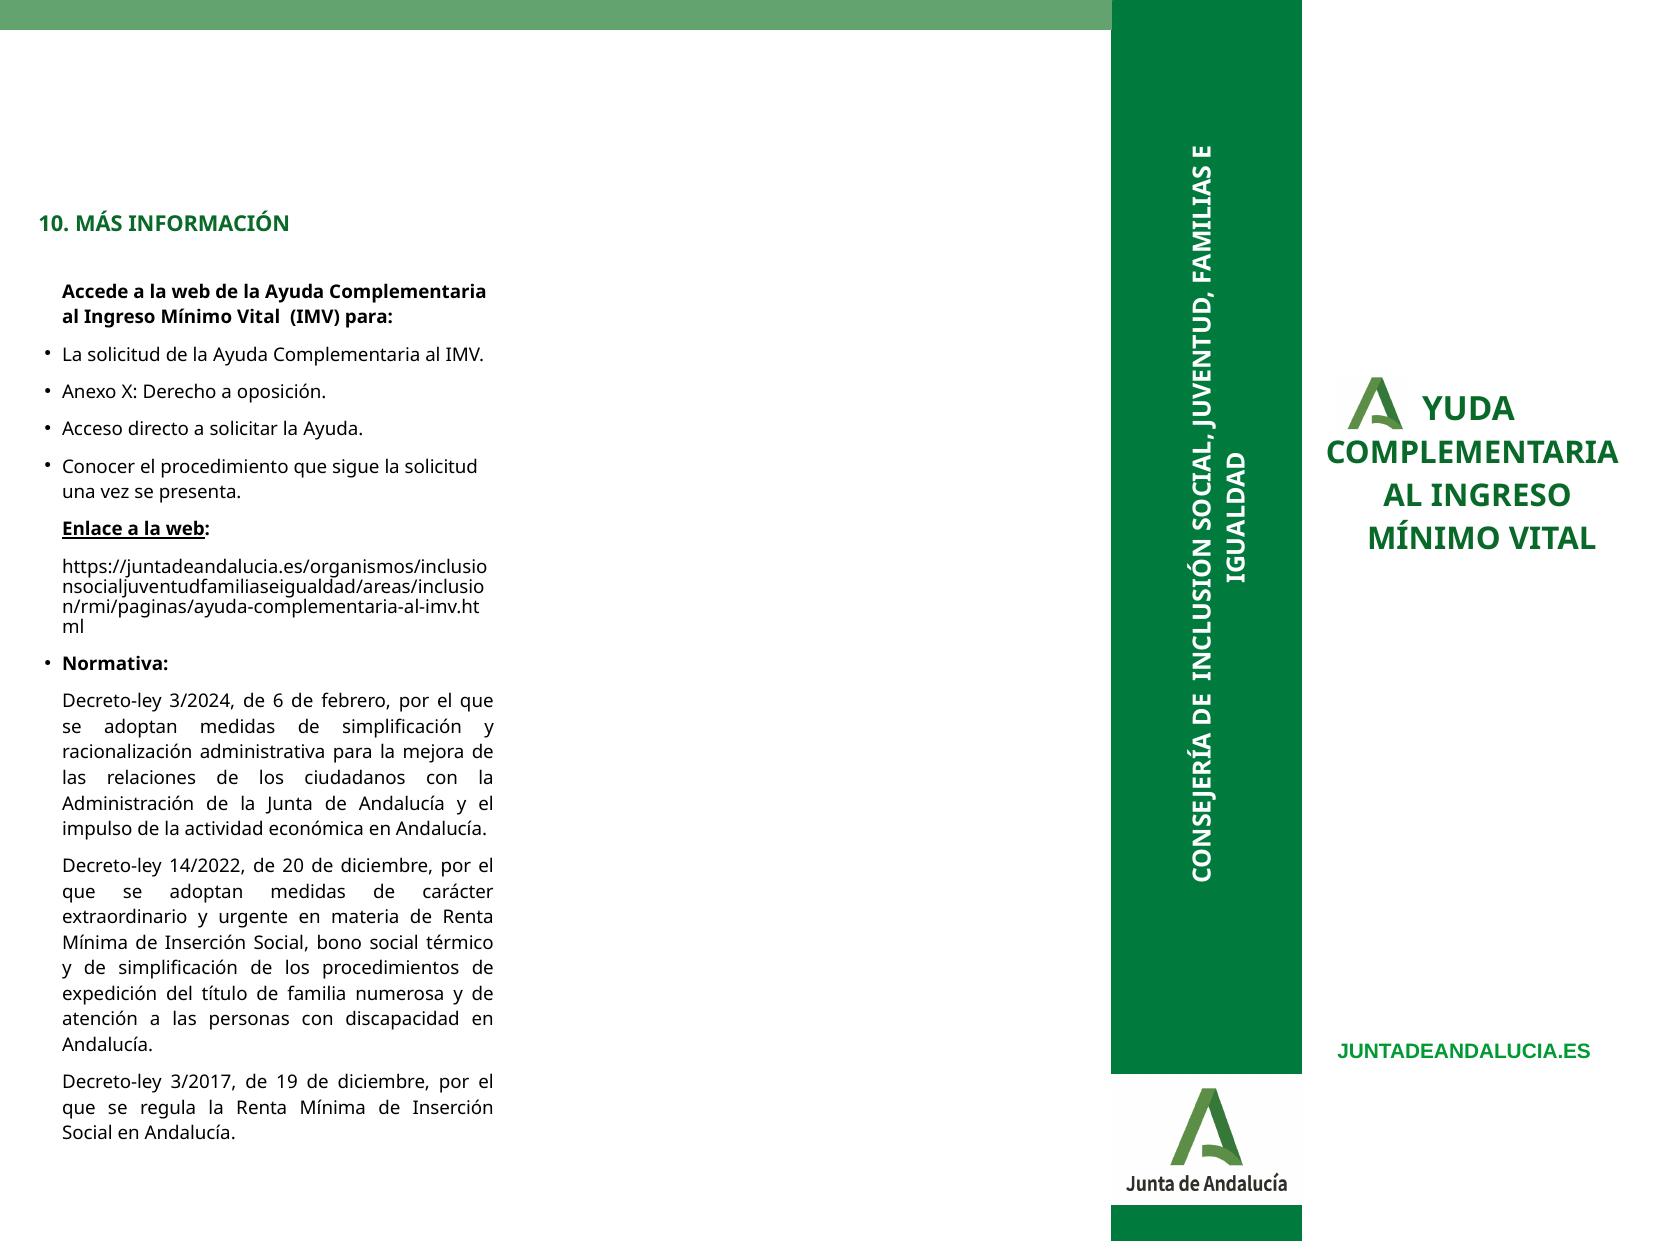

10. MÁS INFORMACIÓN
Accede a la web de la Ayuda Complementaria al Ingreso Mínimo Vital (IMV) para:
La solicitud de la Ayuda Complementaria al IMV.
Anexo X: Derecho a oposición.
Acceso directo a solicitar la Ayuda.
Conocer el procedimiento que sigue la solicitud una vez se presenta.
Enlace a la web:
https://juntadeandalucia.es/organismos/inclusionsocialjuventudfamiliaseigualdad/areas/inclusion/rmi/paginas/ayuda-complementaria-al-imv.html
Normativa:
Decreto-ley 3/2024, de 6 de febrero, por el que se adoptan medidas de simplificación y racionalización administrativa para la mejora de las relaciones de los ciudadanos con la Administración de la Junta de Andalucía y el impulso de la actividad económica en Andalucía.
Decreto-ley 14/2022, de 20 de diciembre, por el que se adoptan medidas de carácter extraordinario y urgente en materia de Renta Mínima de Inserción Social, bono social térmico y de simplificación de los procedimientos de expedición del título de familia numerosa y de atención a las personas con discapacidad en Andalucía.
Decreto-ley 3/2017, de 19 de diciembre, por el que se regula la Renta Mínima de Inserción Social en Andalucía.
 YUDA COMPLEMENTARIA AL INGRESO MÍNIMO VITAL
CONSEJERÍA DE INCLUSIÓN SOCIAL, JUVENTUD, FAMILIAS E IGUALDAD
JUNTADEANDALUCIA.ES